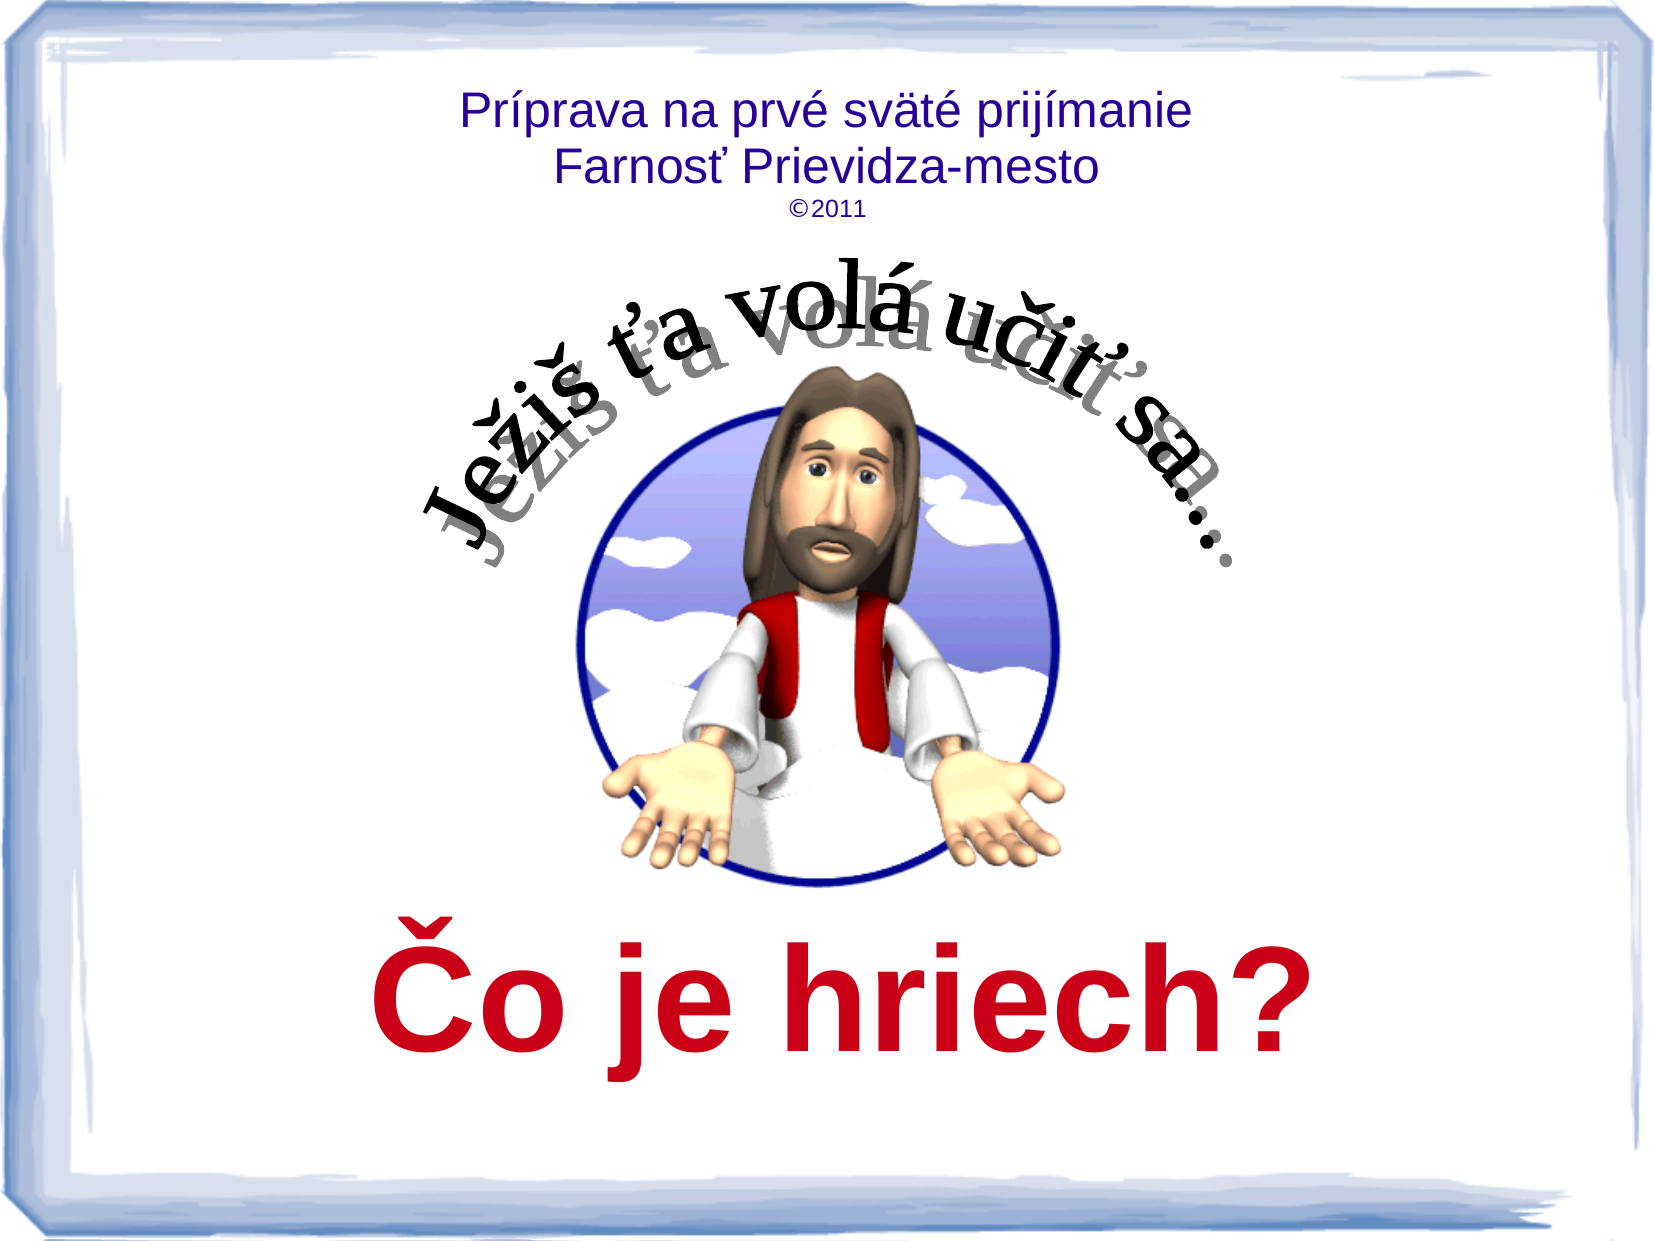

# Príprava na prvé sväté prijímanie Farnosť Prievidza-mesto ©2011
Čo je hriech?
Ježiš ťa volá učiť sa...